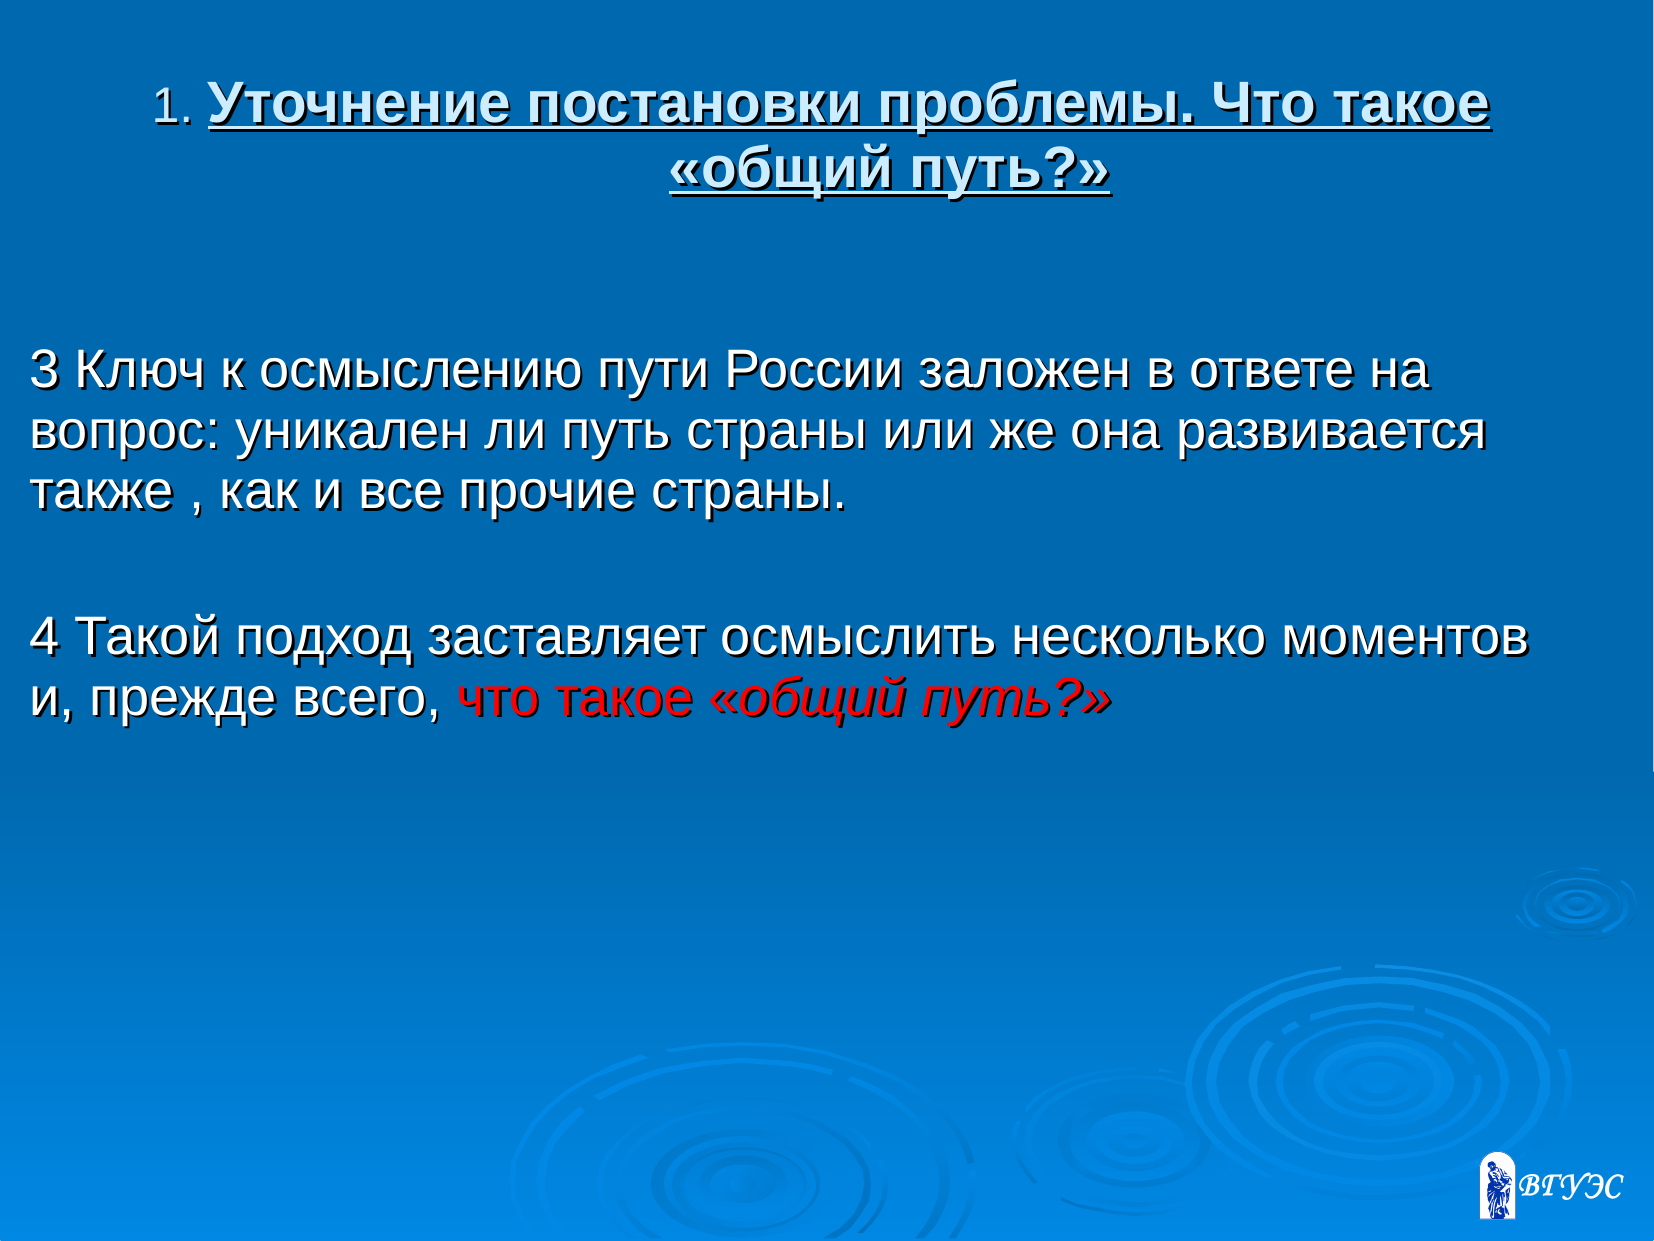

# 1. Уточнение постановки проблемы. Что такое «общий путь?»
3 Ключ к осмыслению пути России заложен в ответе на вопрос: уникален ли путь страны или же она развивается также , как и все прочие страны.
4 Такой подход заставляет осмыслить несколько моментов и, прежде всего, что такое «общий путь?»